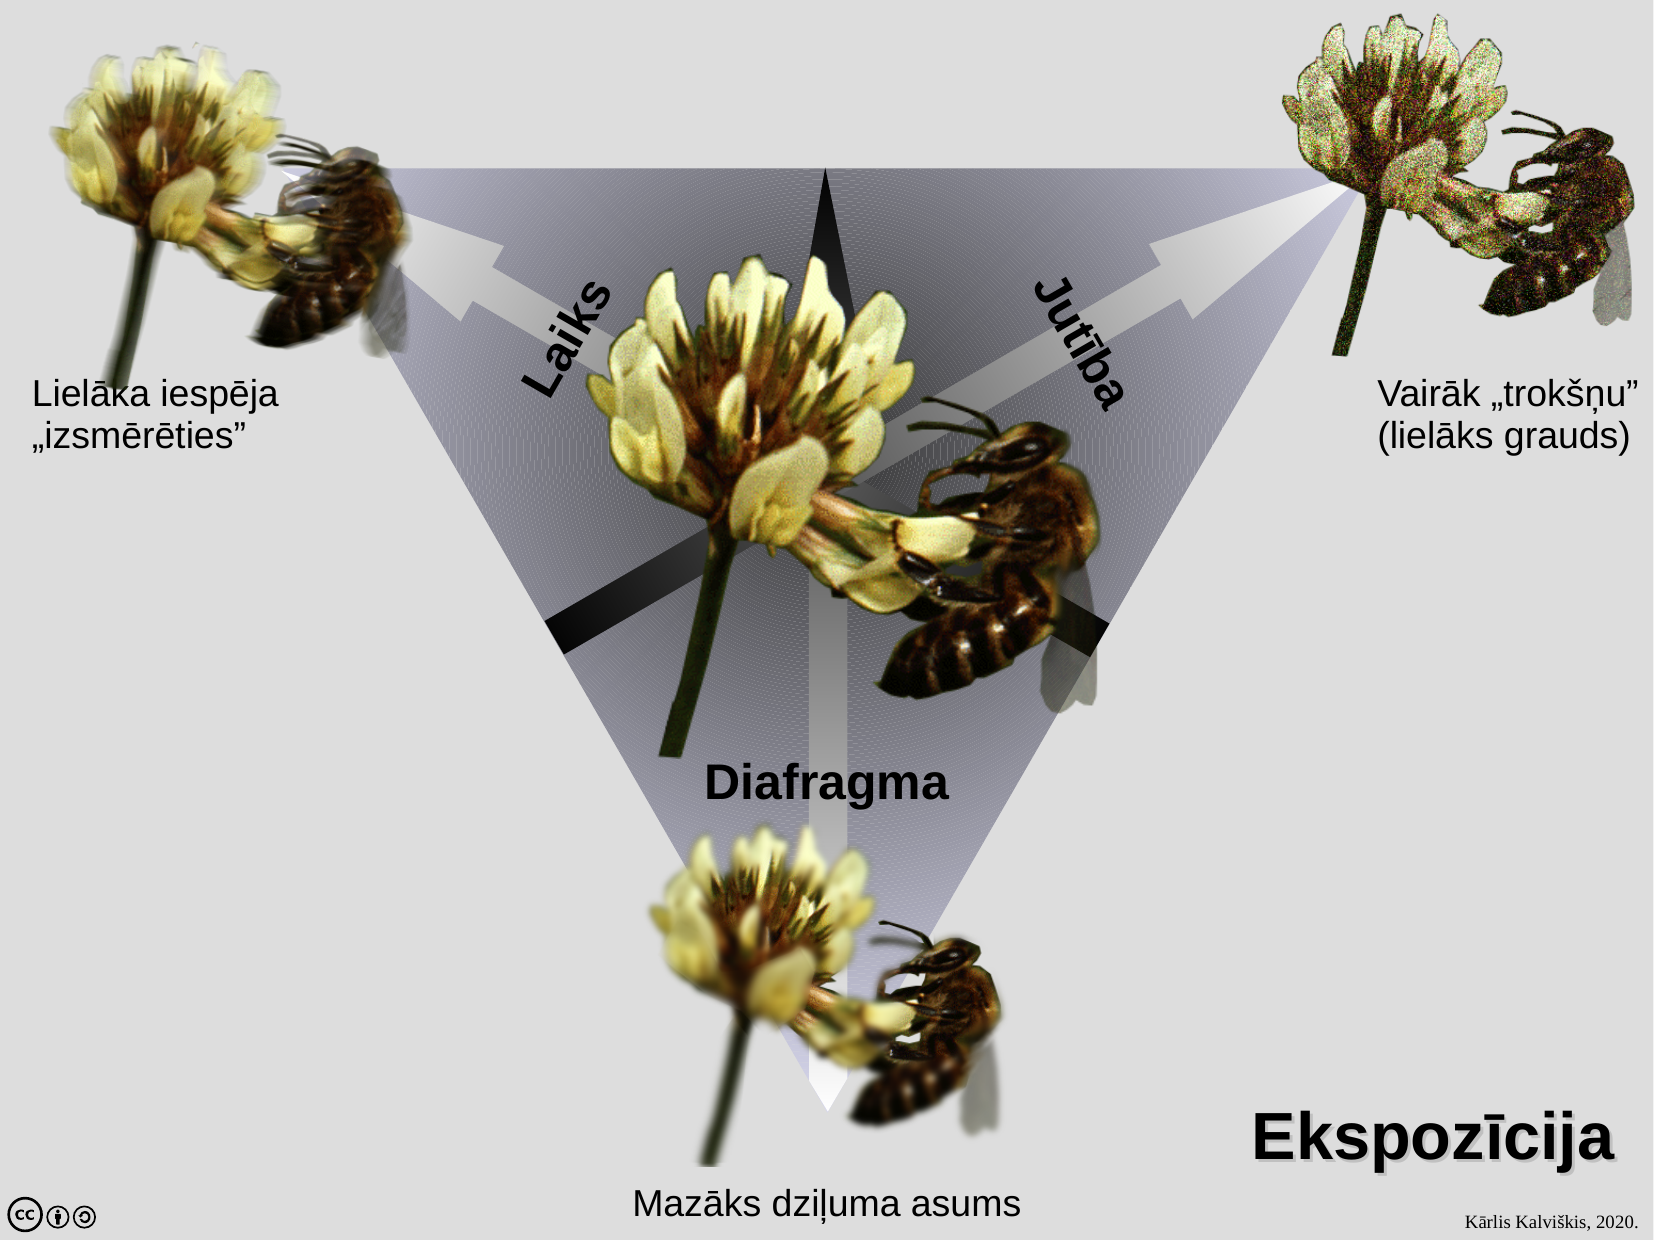

Laiks
Jutība
Lielāka iespēja
„izsmērēties”
Vairāk „trokšņu”
(lielāks grauds)
Diafragma
# Ekspozīcija
Mazāks dziļuma asums